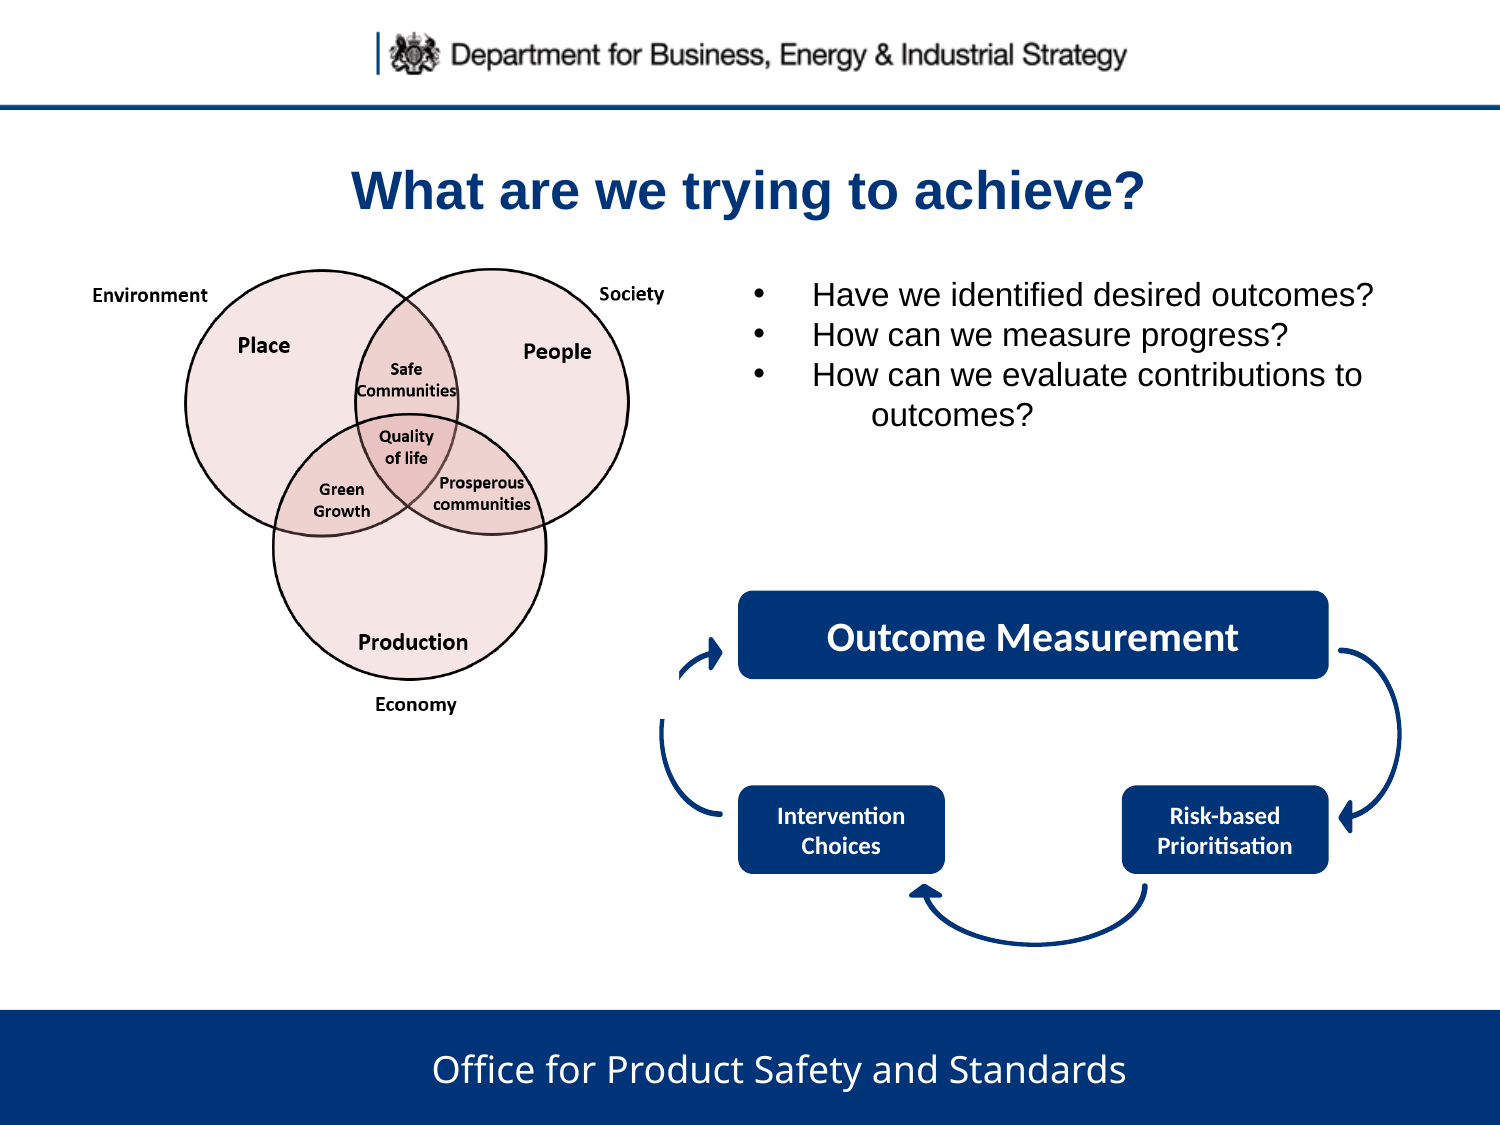

What are we trying to achieve?
Have we identified desired outcomes?
How can we measure progress?
How can we evaluate contributions to outcomes?
Outcome Measurement
Intervention Choices
Risk-based Prioritisation
Office for Product Safety and Standards